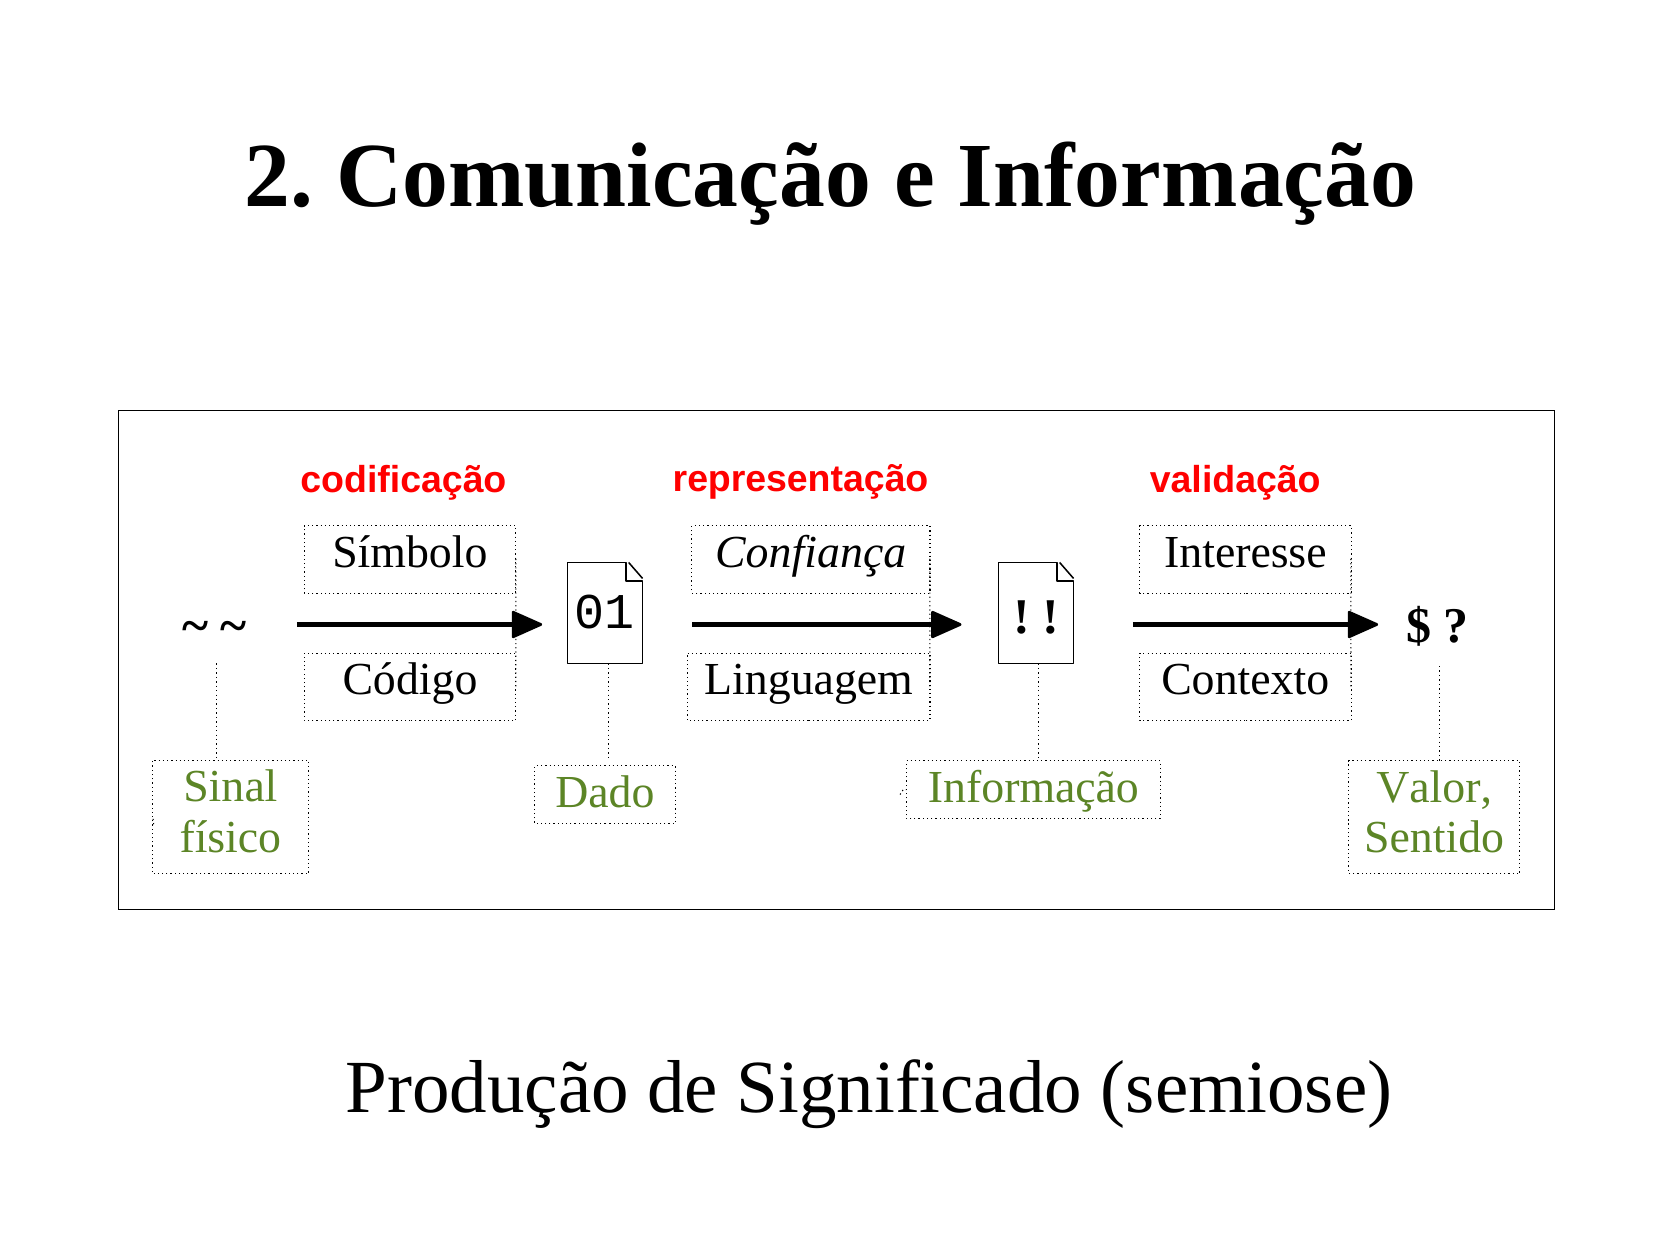

# 2. Comunicação e Informação
representação
validação
codificação
01
! !
~ ~
$ ?
Produção de Significado (semiose)